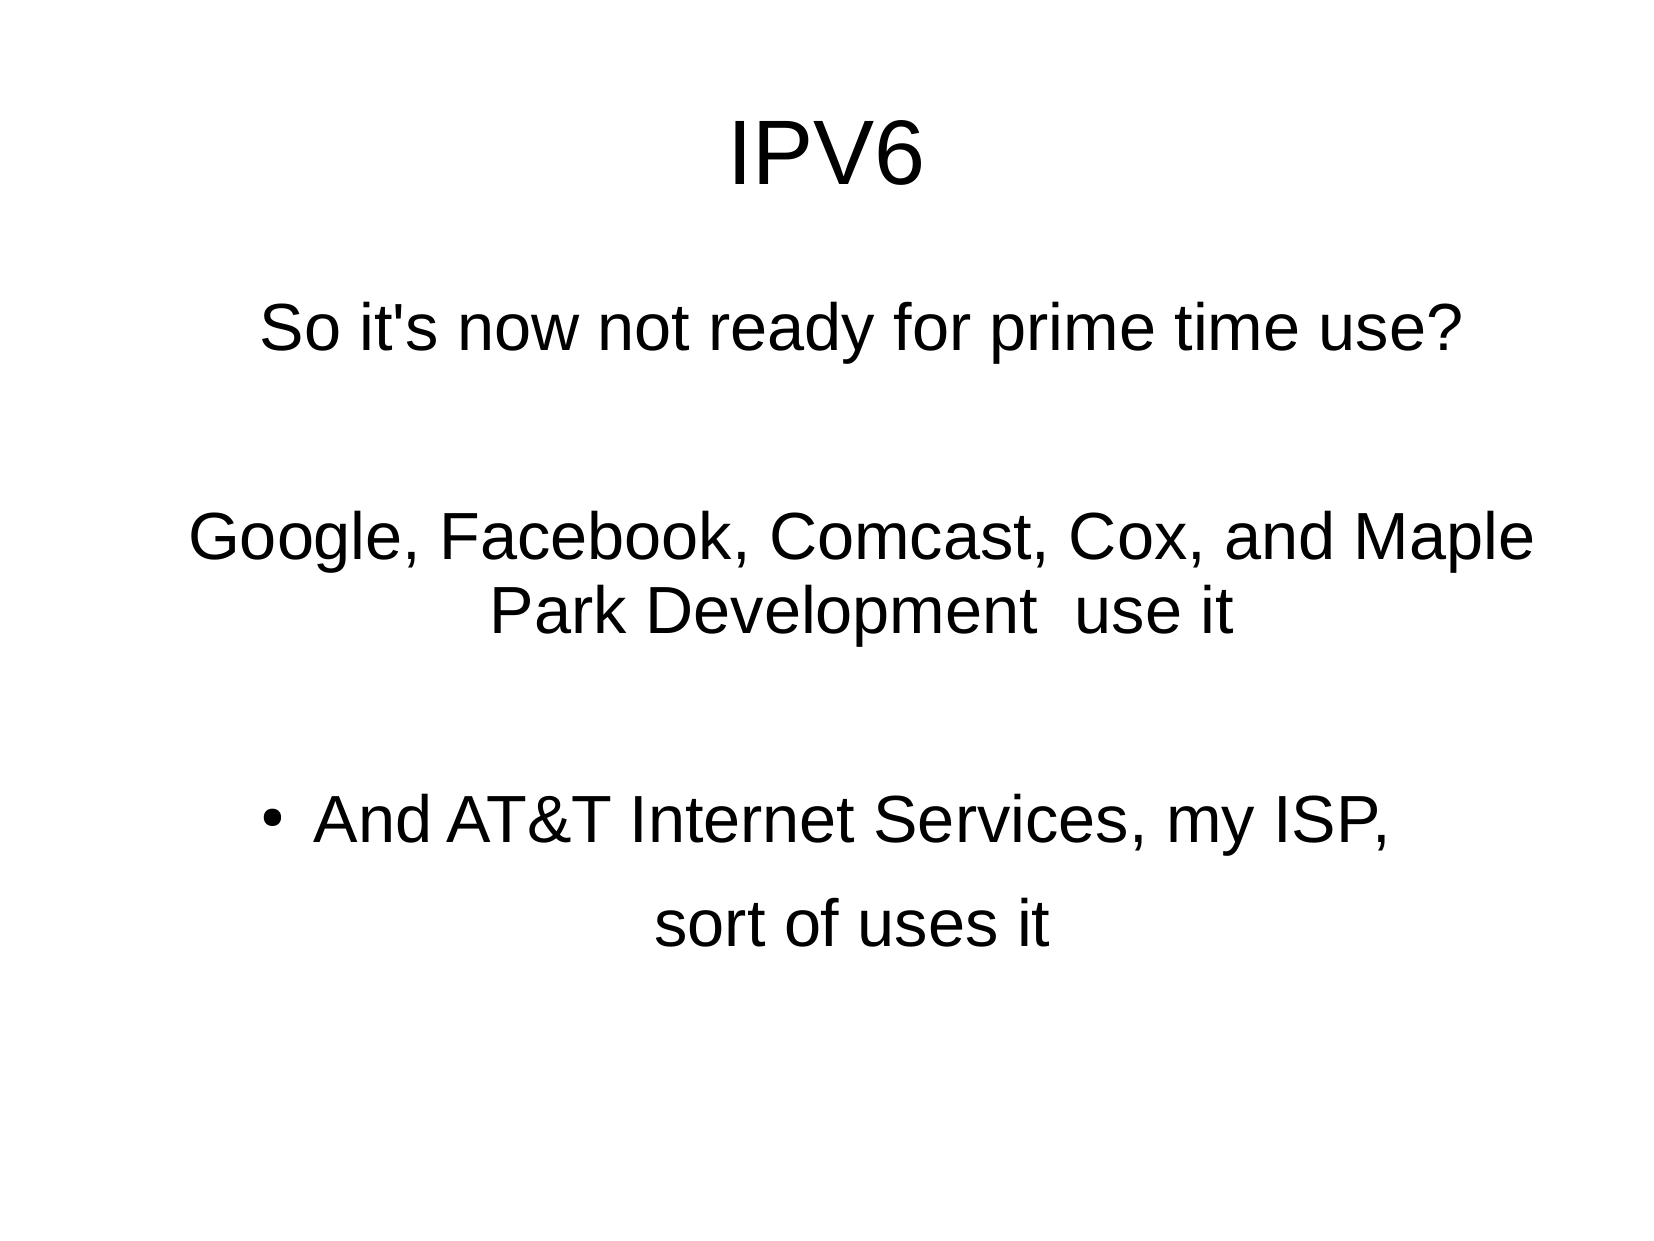

# IPV6
So it's now not ready for prime time use?
Google, Facebook, Comcast, Cox, and Maple Park Development use it
And AT&T Internet Services, my ISP,
sort of uses it